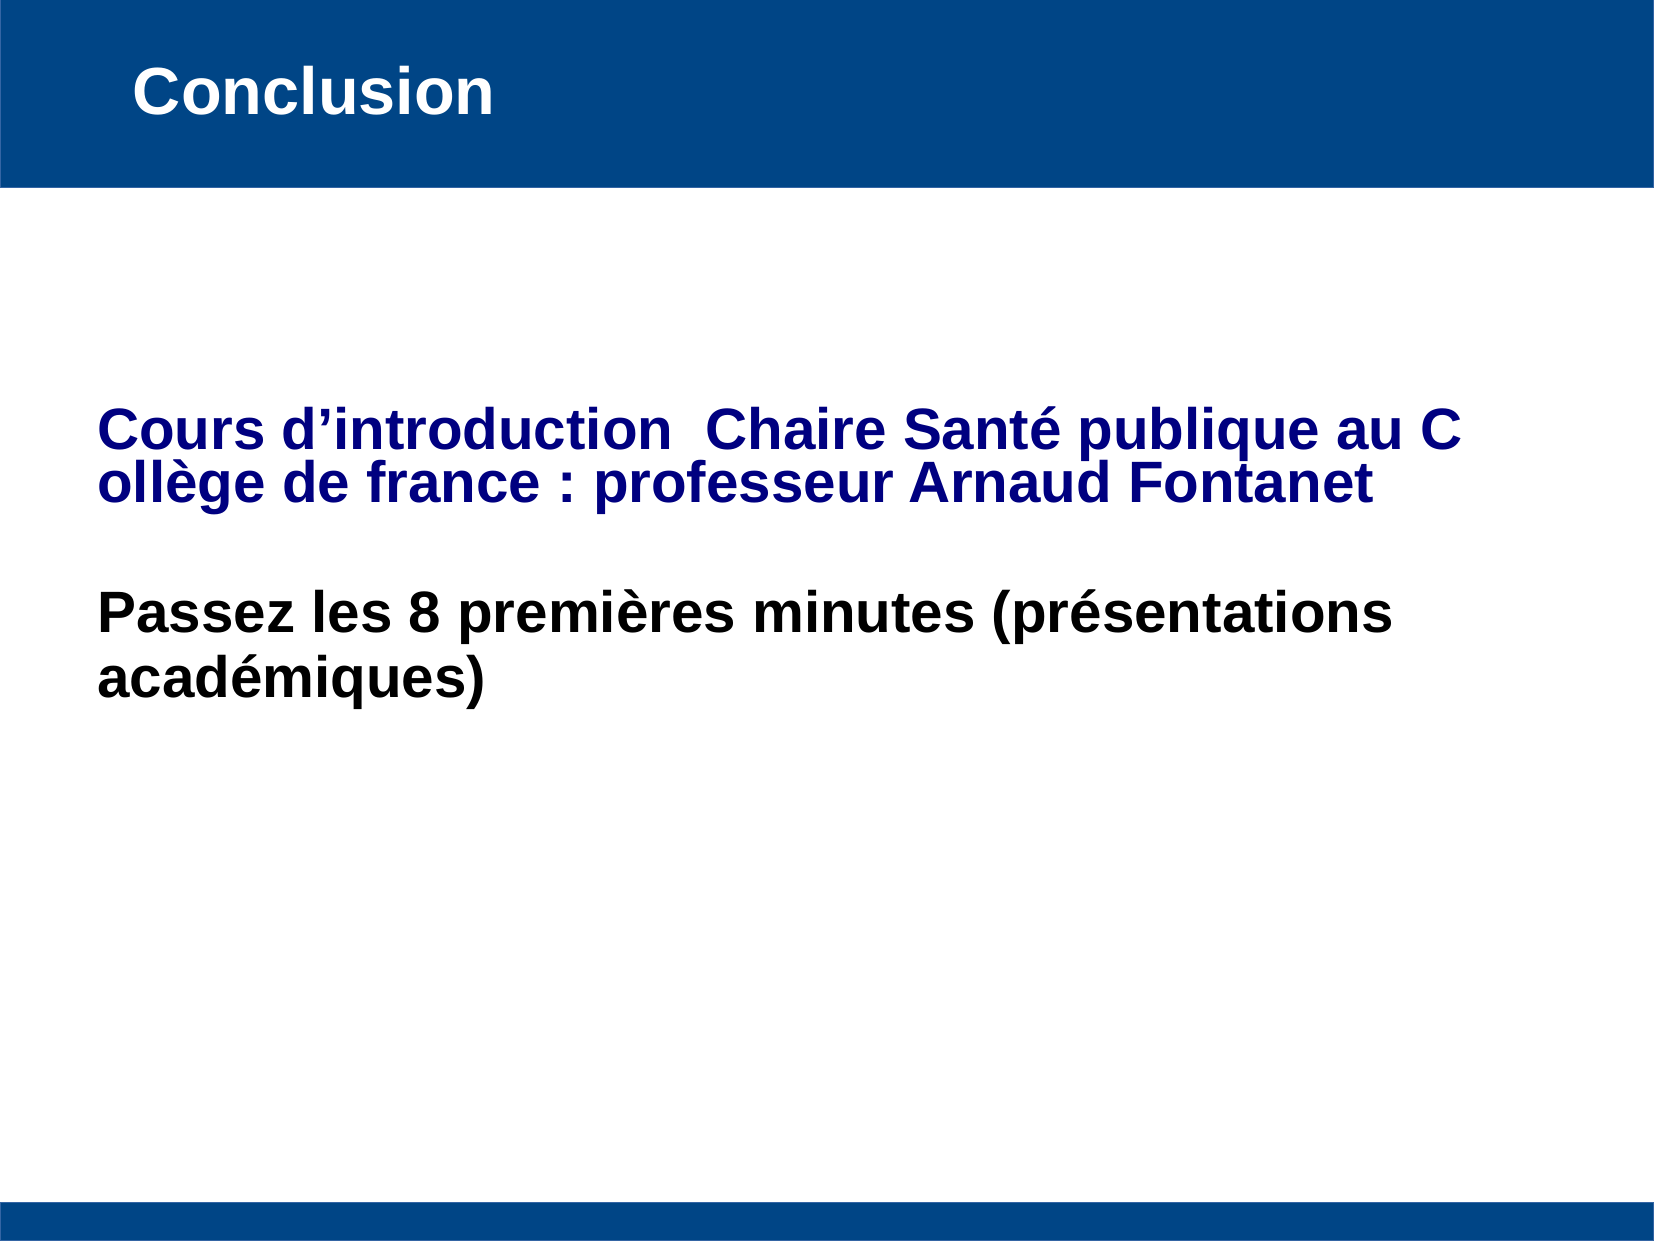

Conclusion
Cours d’introduction Chaire Santé publique au Collège de france : professeur Arnaud Fontanet
Passez les 8 premières minutes (présentations académiques)